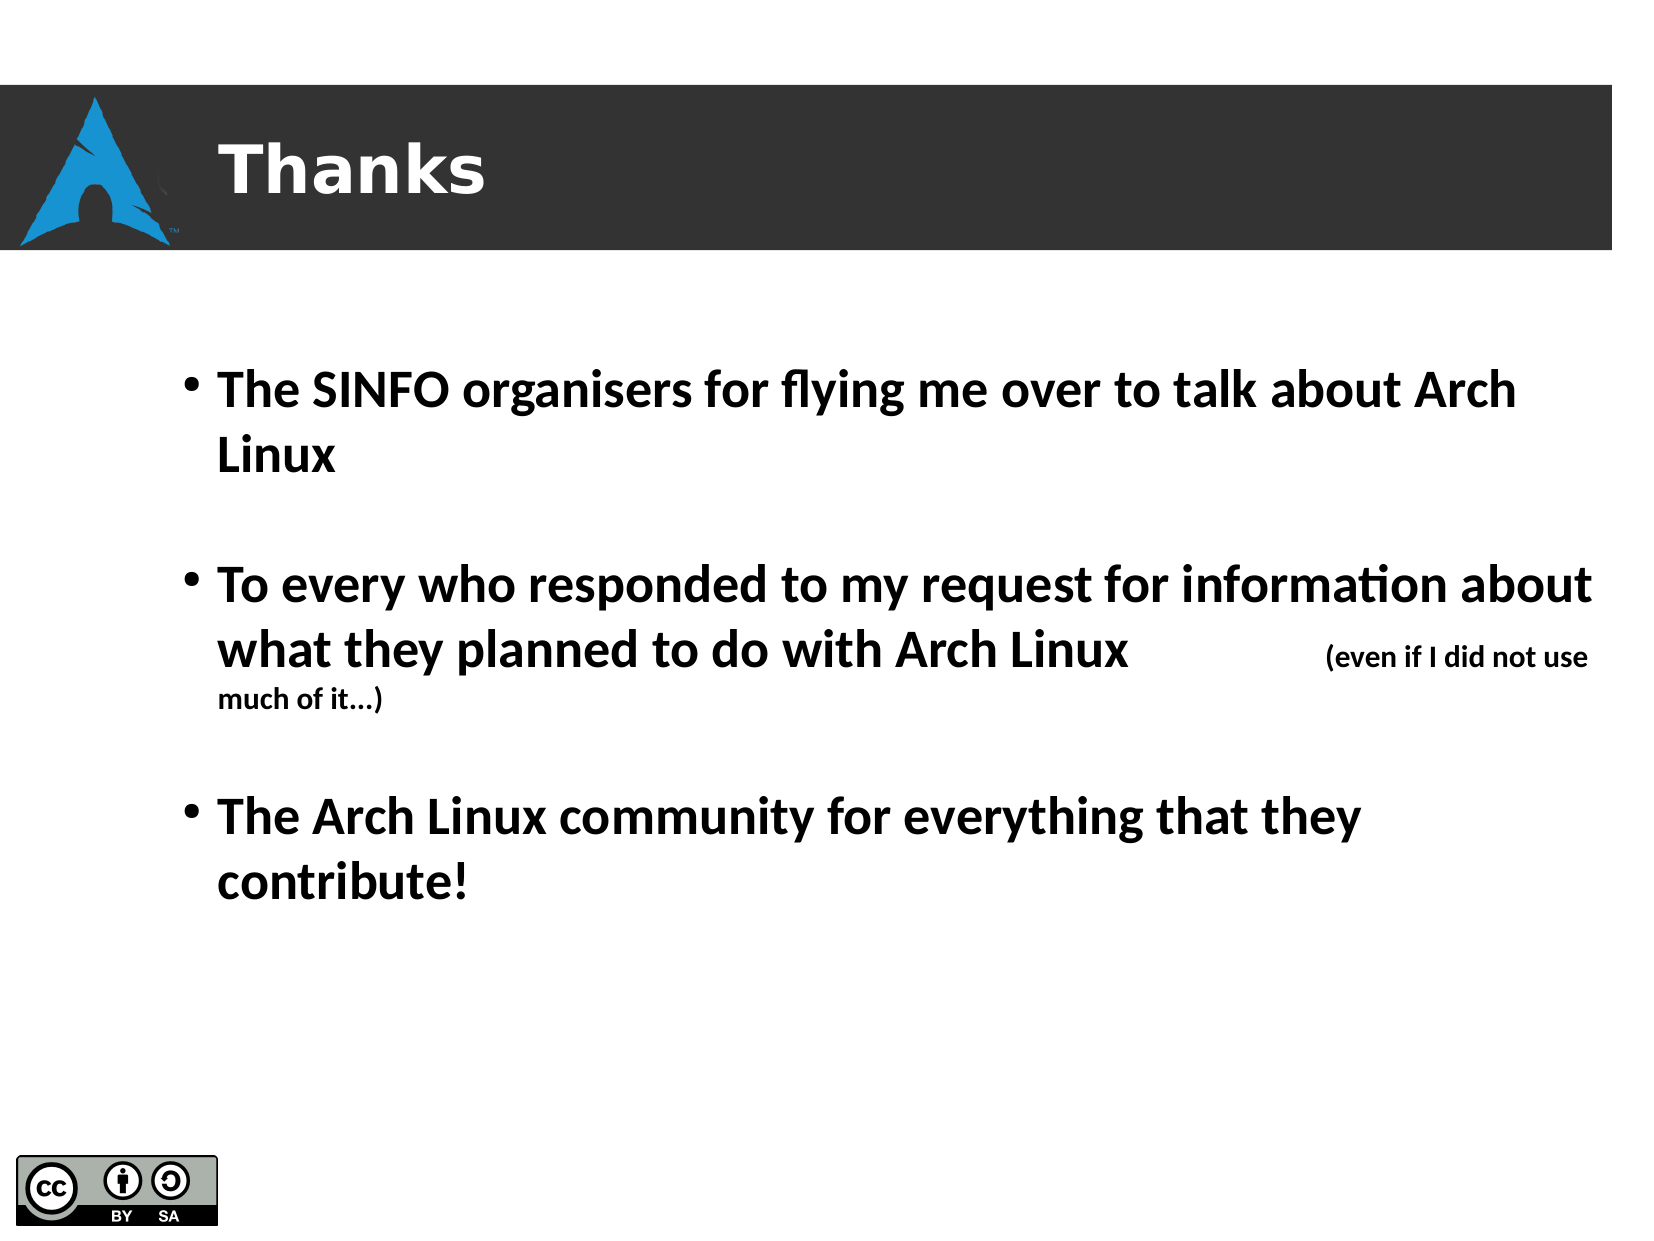

Thanks
#
The SINFO organisers for flying me over to talk about Arch Linux
To every who responded to my request for information about what they planned to do with Arch Linux			(even if I did not use much of it...)
The Arch Linux community for everything that they contribute!